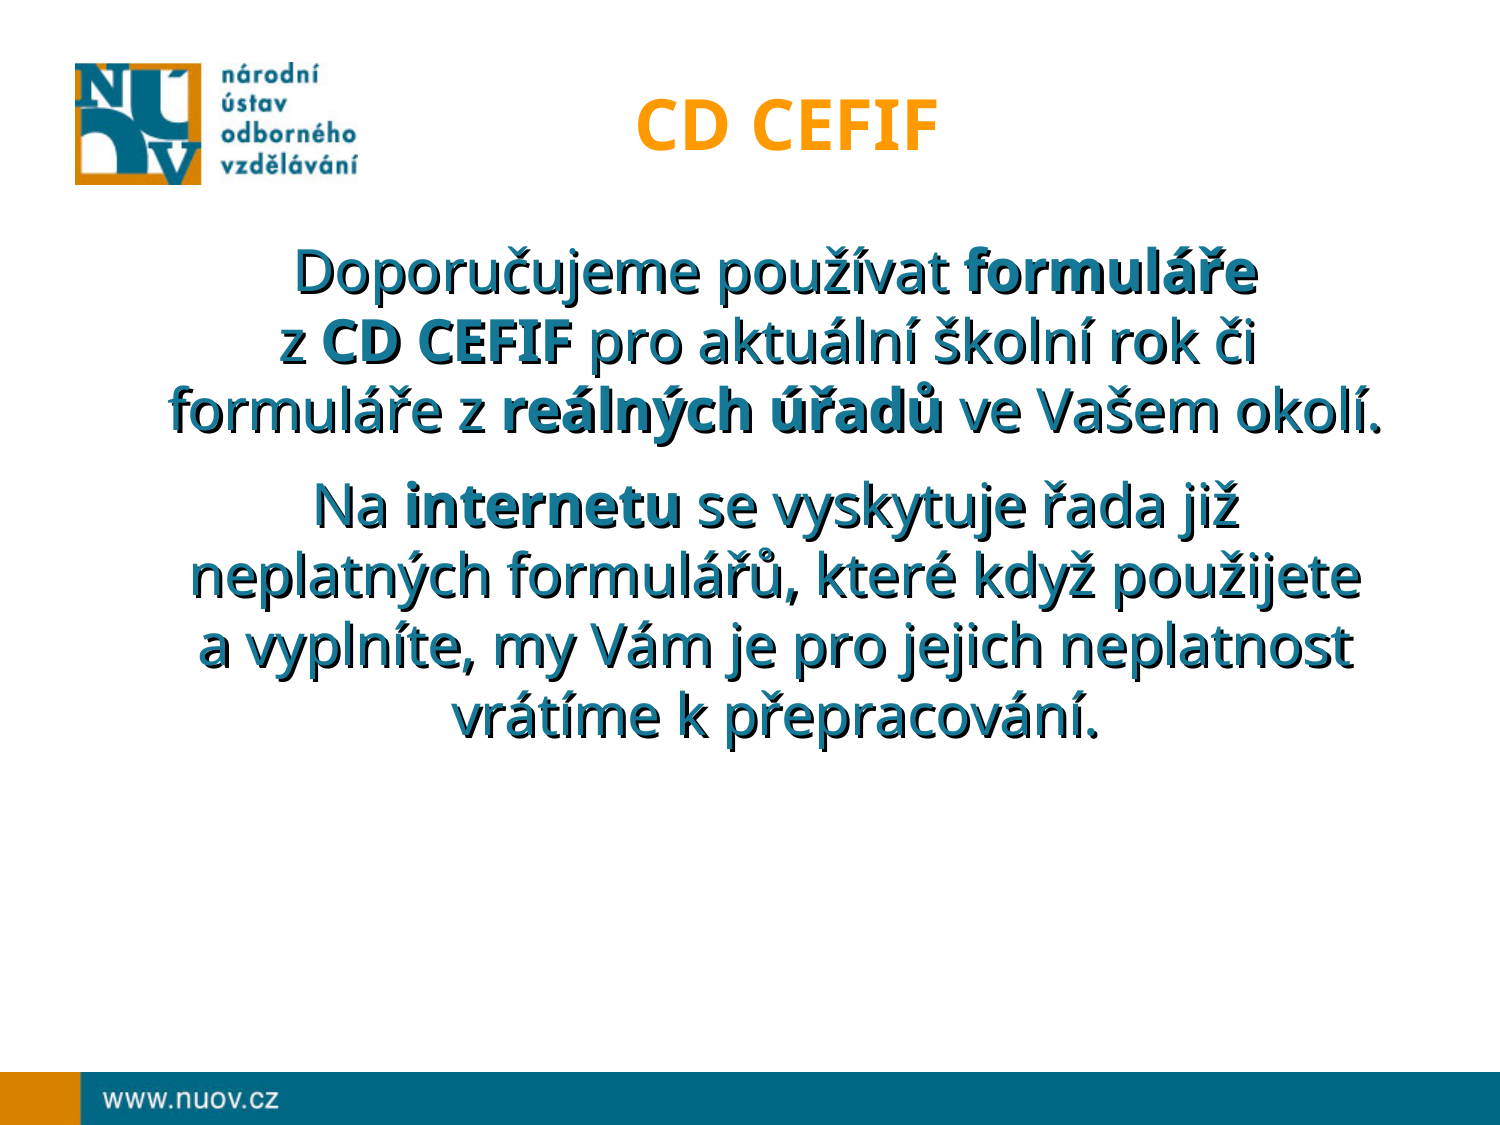

# CD CEFIF
Doporučujeme používat formuláře
z CD CEFIF pro aktuální školní rok či
formuláře z reálných úřadů ve Vašem okolí.
Na internetu se vyskytuje řada již neplatných formulářů, které když použijete a vyplníte, my Vám je pro jejich neplatnost vrátíme k přepracování.